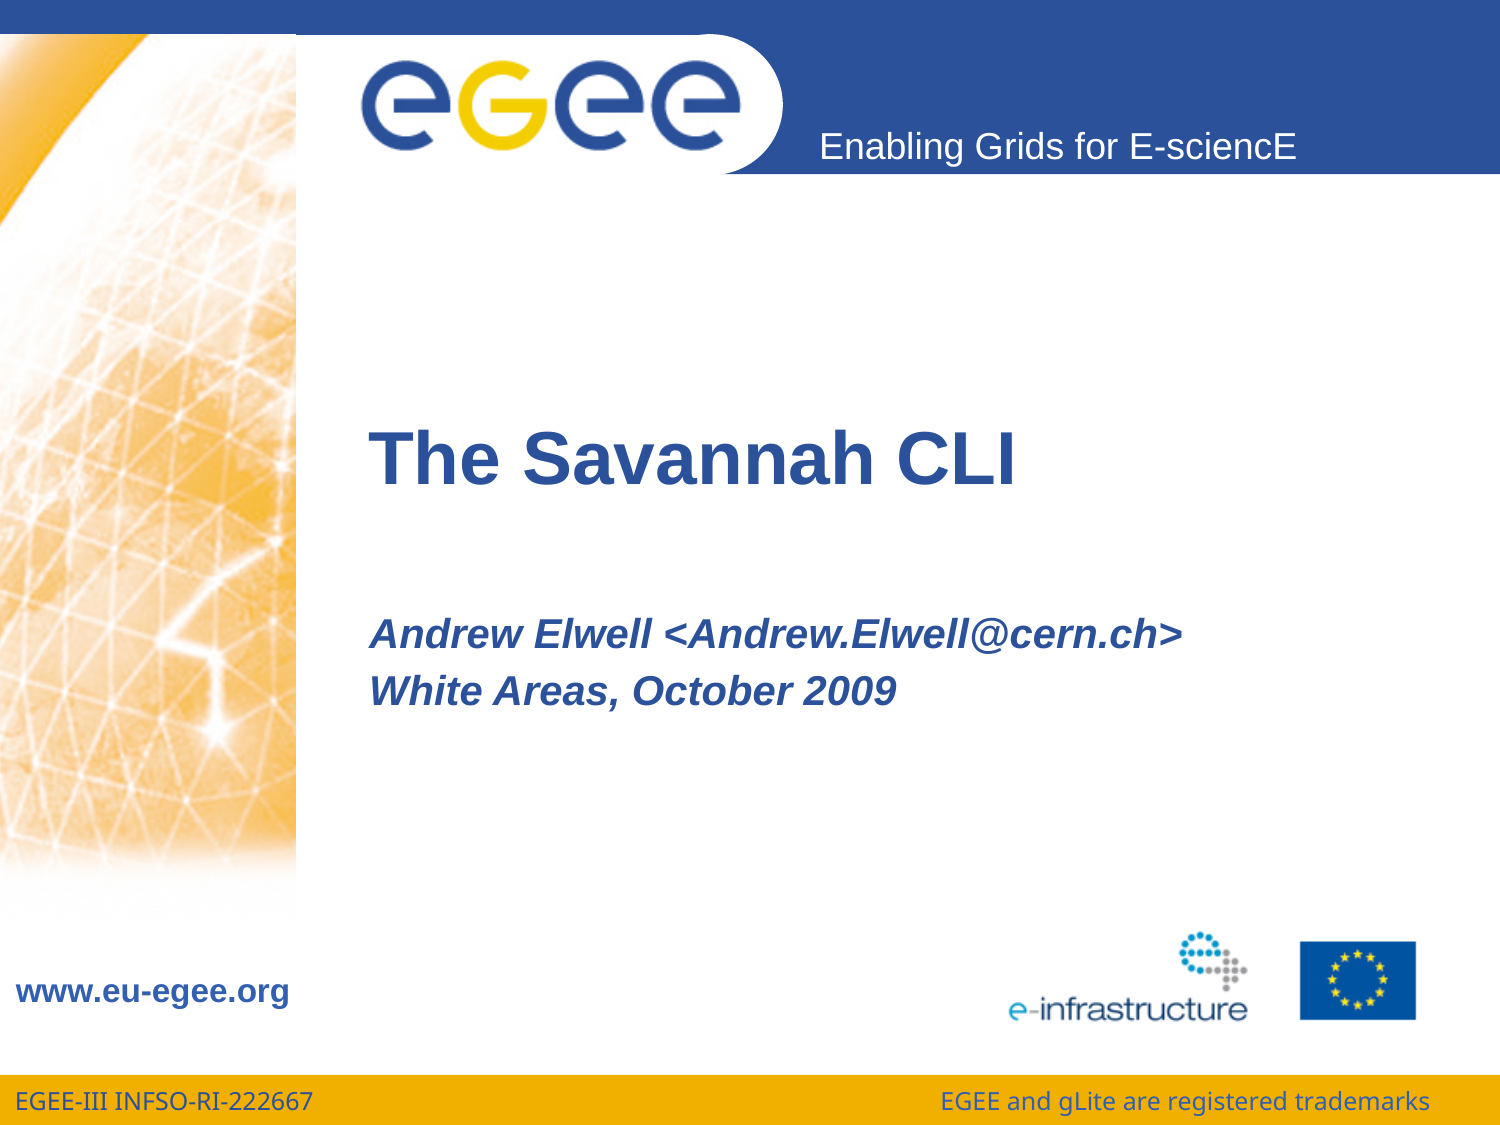

# The Savannah CLI
Andrew Elwell <Andrew.Elwell@cern.ch>
White Areas, October 2009